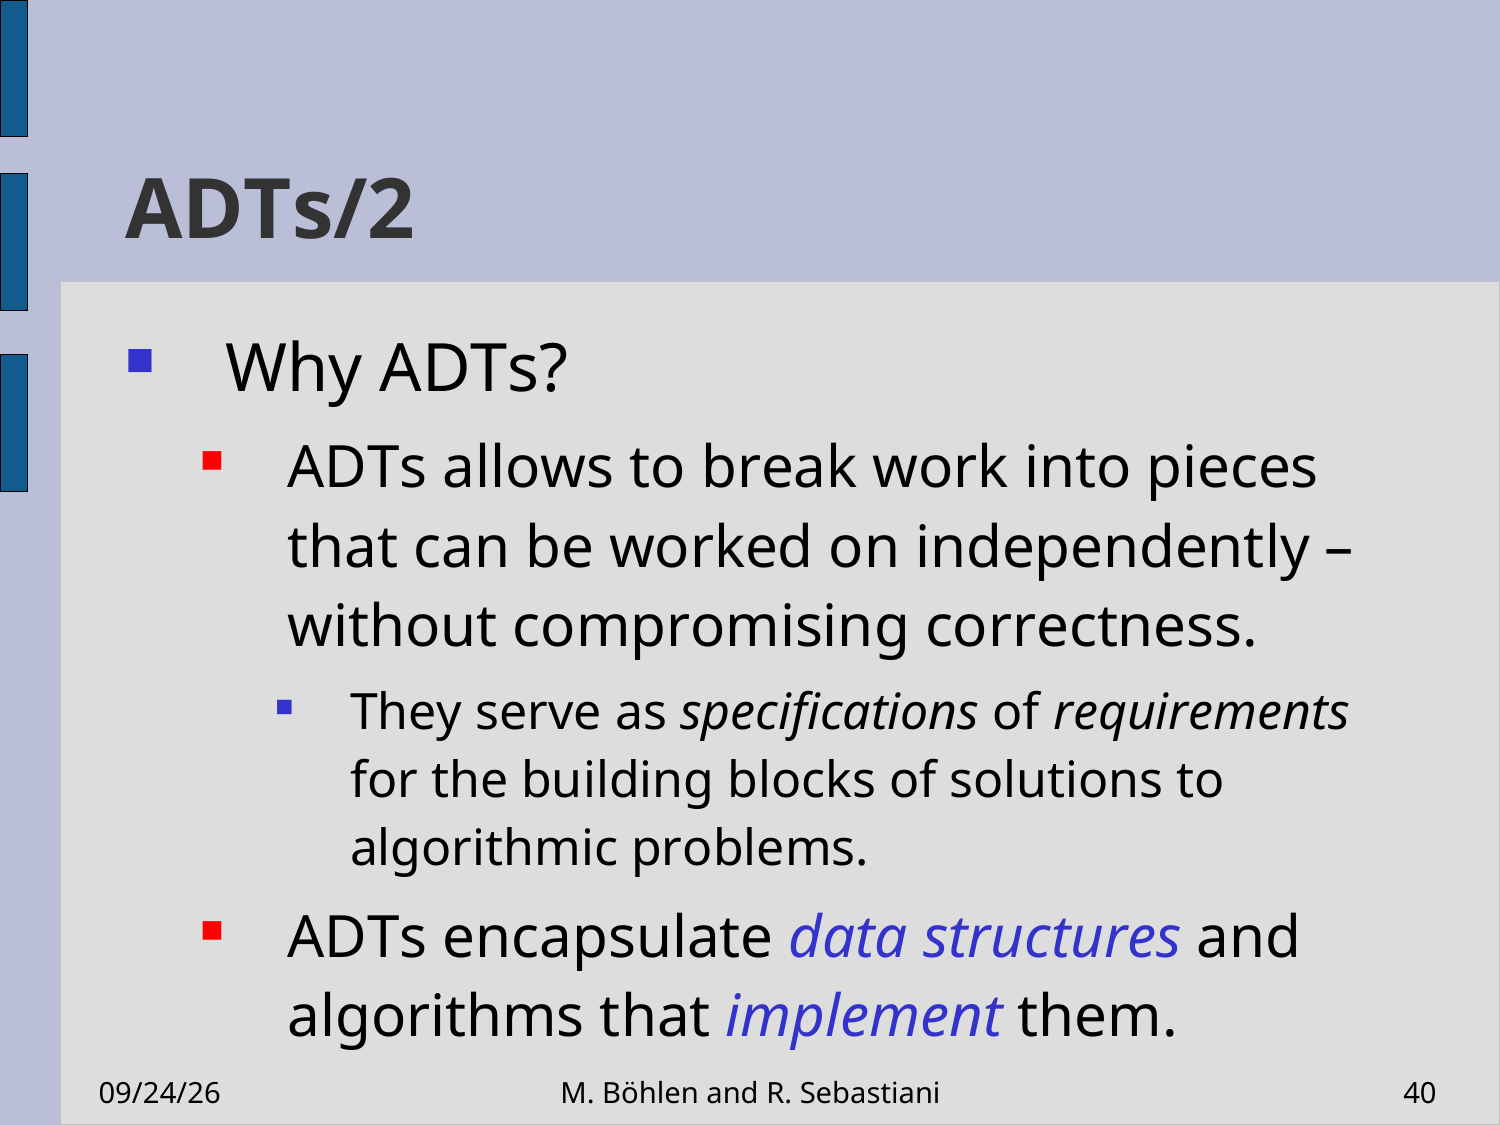

# ADTs/2
Why ADTs?
ADTs allows to break work into pieces that can be worked on independently – without compromising correctness.
They serve as specifications of requirements for the building blocks of solutions to algorithmic problems.
ADTs encapsulate data structures and algorithms that implement them.
M. Böhlen and R. Sebastiani
40